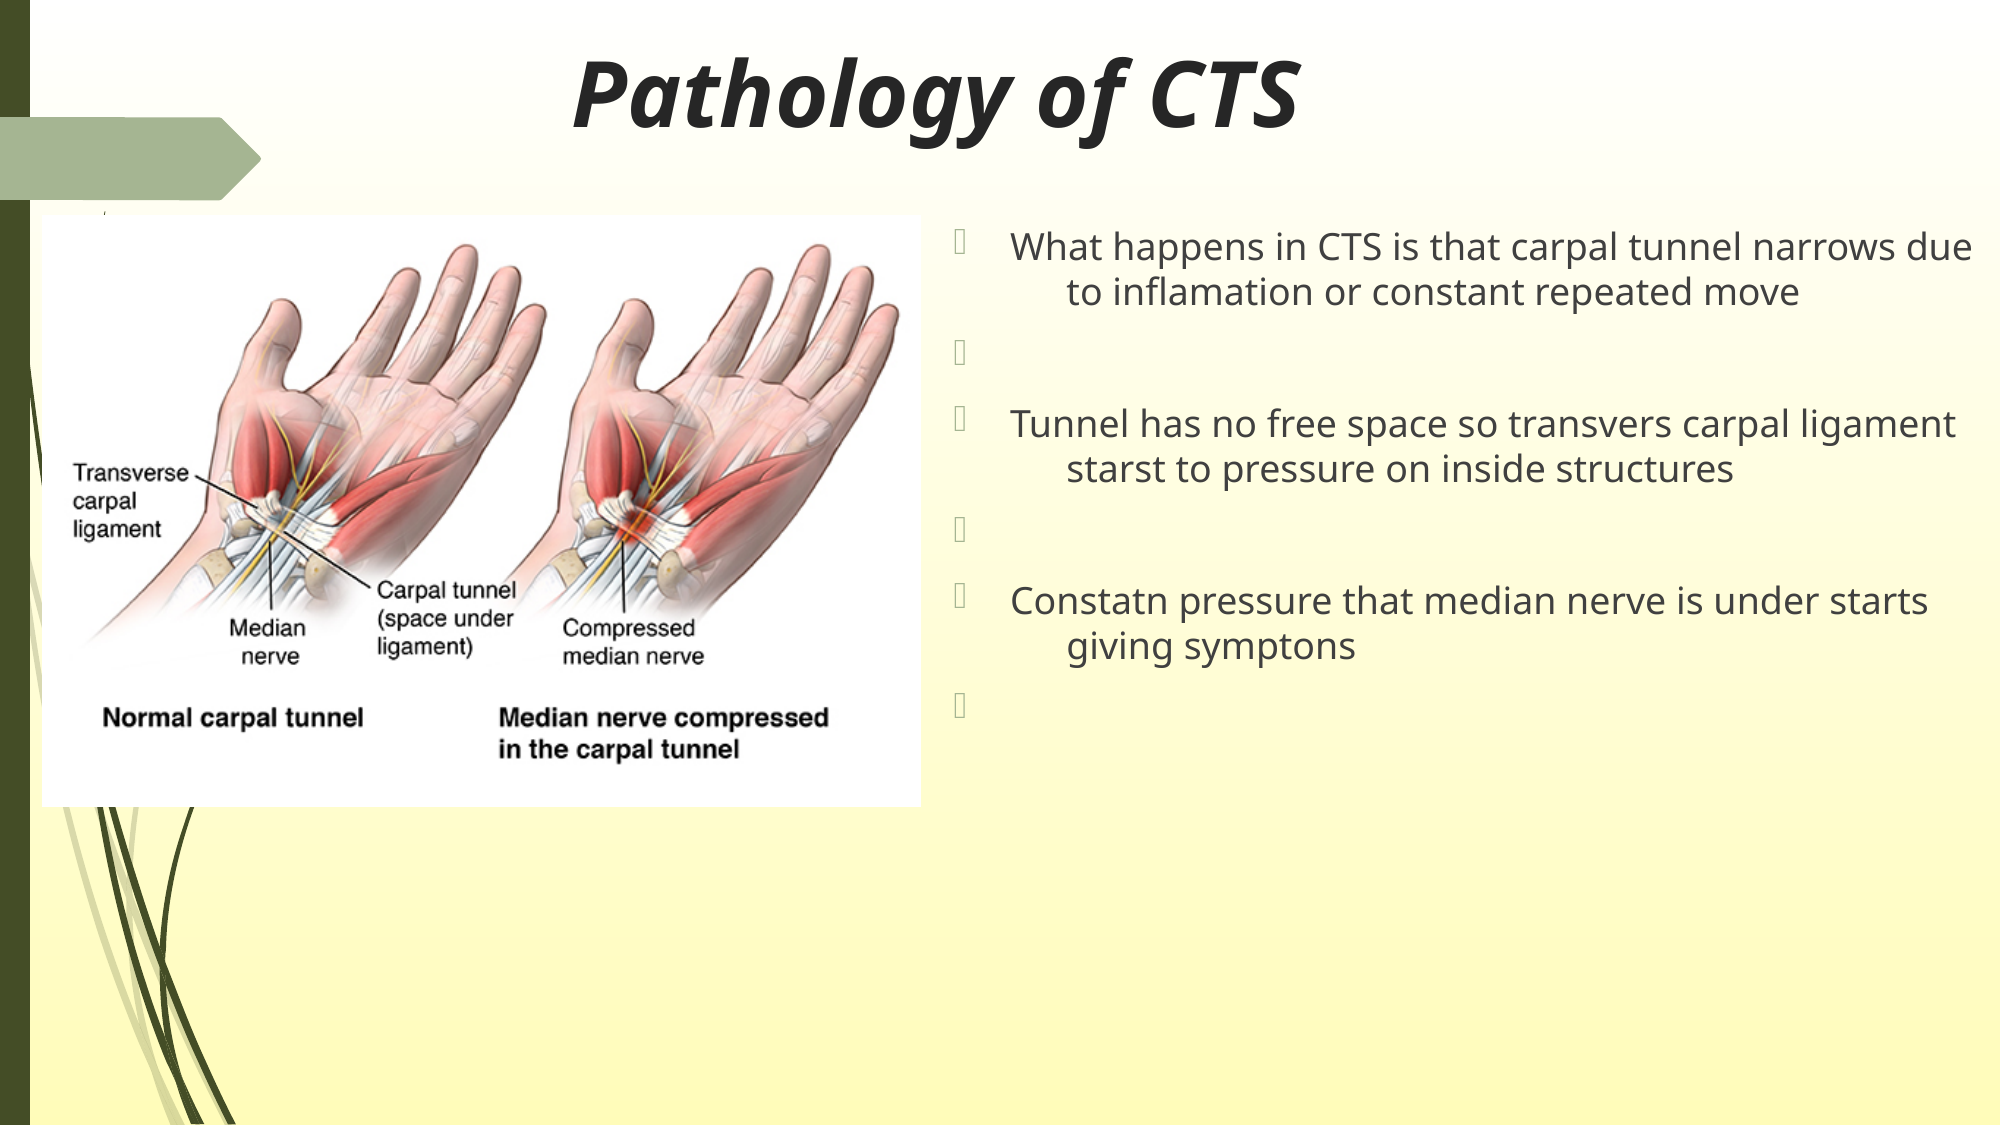

# Pathology of CTS
What happens in CTS is that carpal tunnel narrows due to inflamation or constant repeated move
Tunnel has no free space so transvers carpal ligament starst to pressure on inside structures
Constatn pressure that median nerve is under starts giving symptons